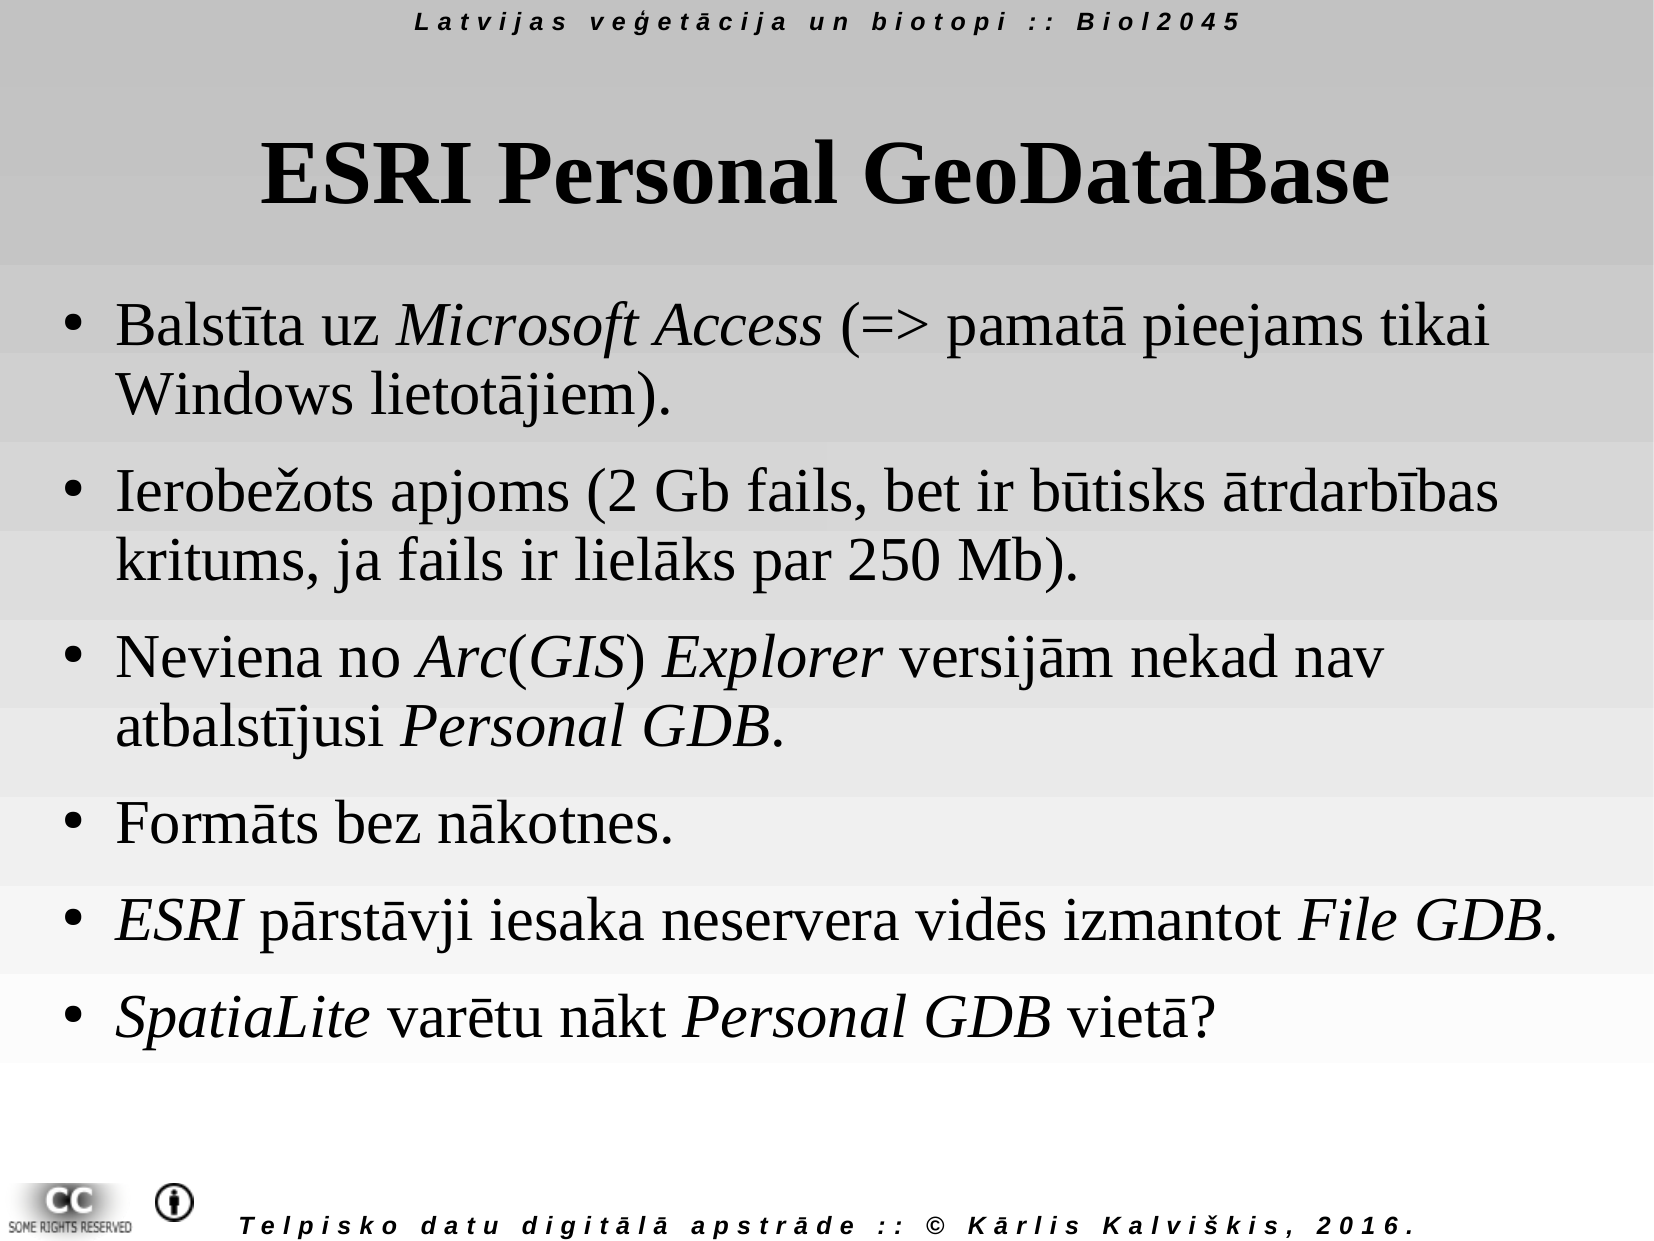

# ESRI Personal GeoDataBase
Balstīta uz Microsoft Access (=> pamatā pieejams tikai Windows lietotājiem).
Ierobežots apjoms (2 Gb fails, bet ir būtisks ātrdarbības kritums, ja fails ir lielāks par 250 Mb).
Neviena no Arc(GIS) Explorer versijām nekad nav atbalstījusi Personal GDB.
Formāts bez nākotnes.
ESRI pārstāvji iesaka neservera vidēs izmantot File GDB.
SpatiaLite varētu nākt Personal GDB vietā?